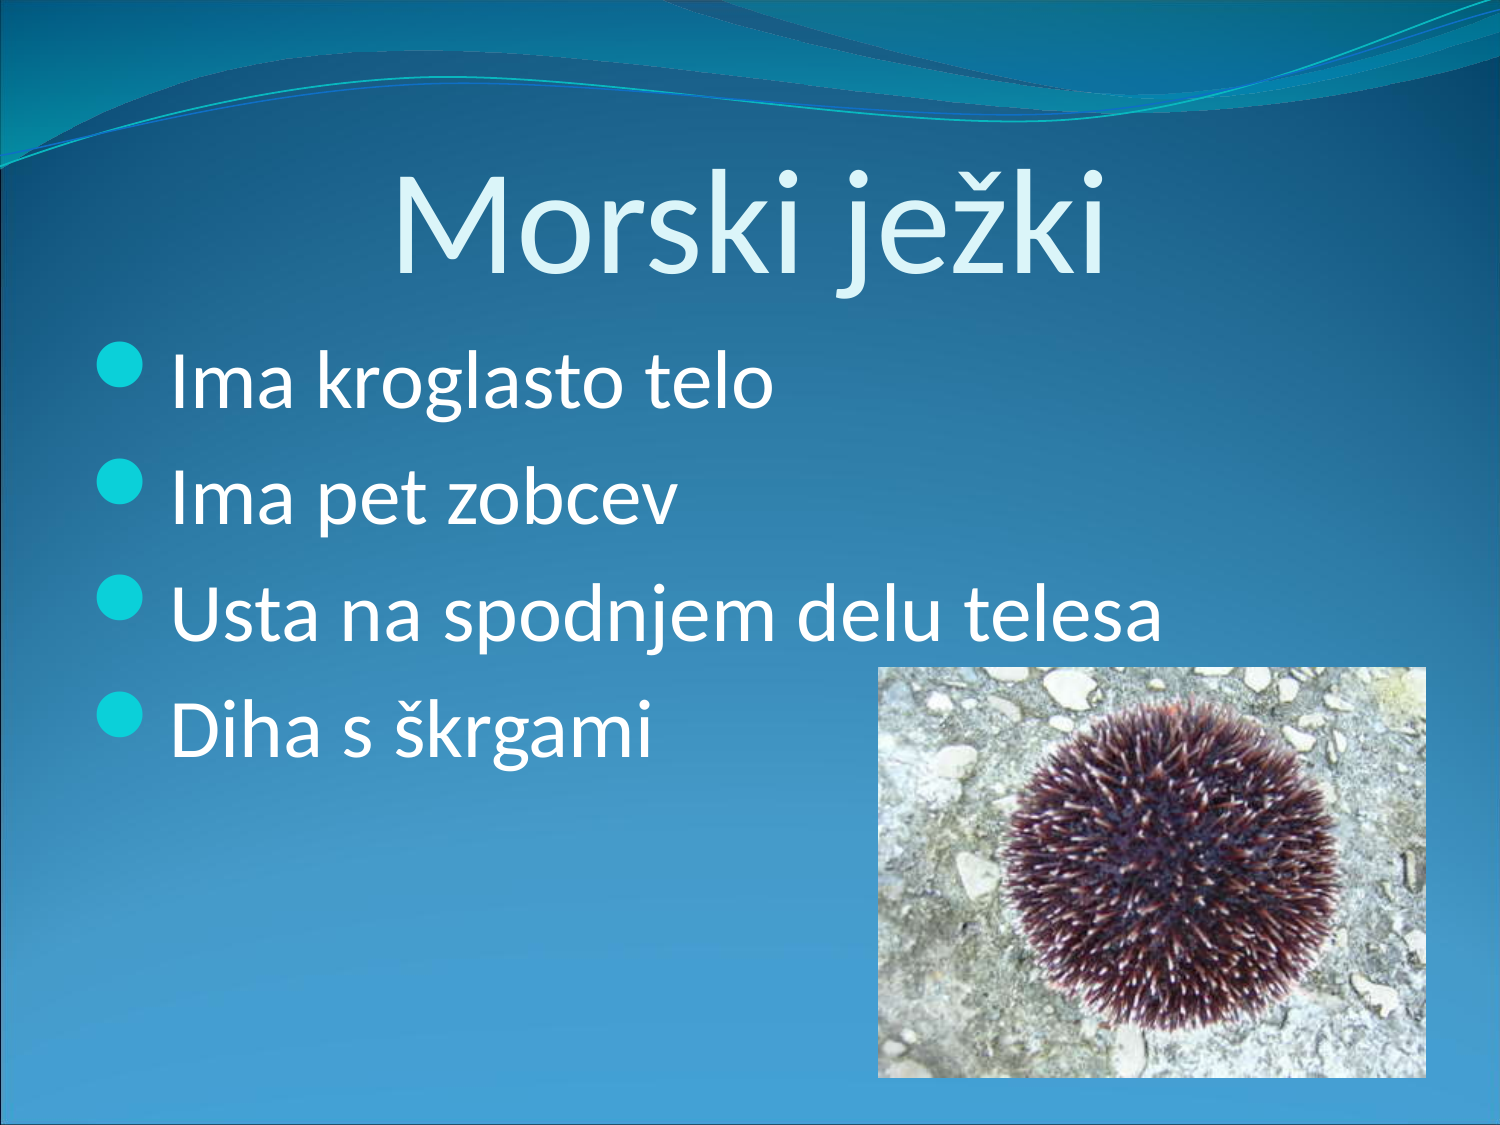

# Morski ježki
Ima kroglasto telo
Ima pet zobcev
Usta na spodnjem delu telesa
Diha s škrgami